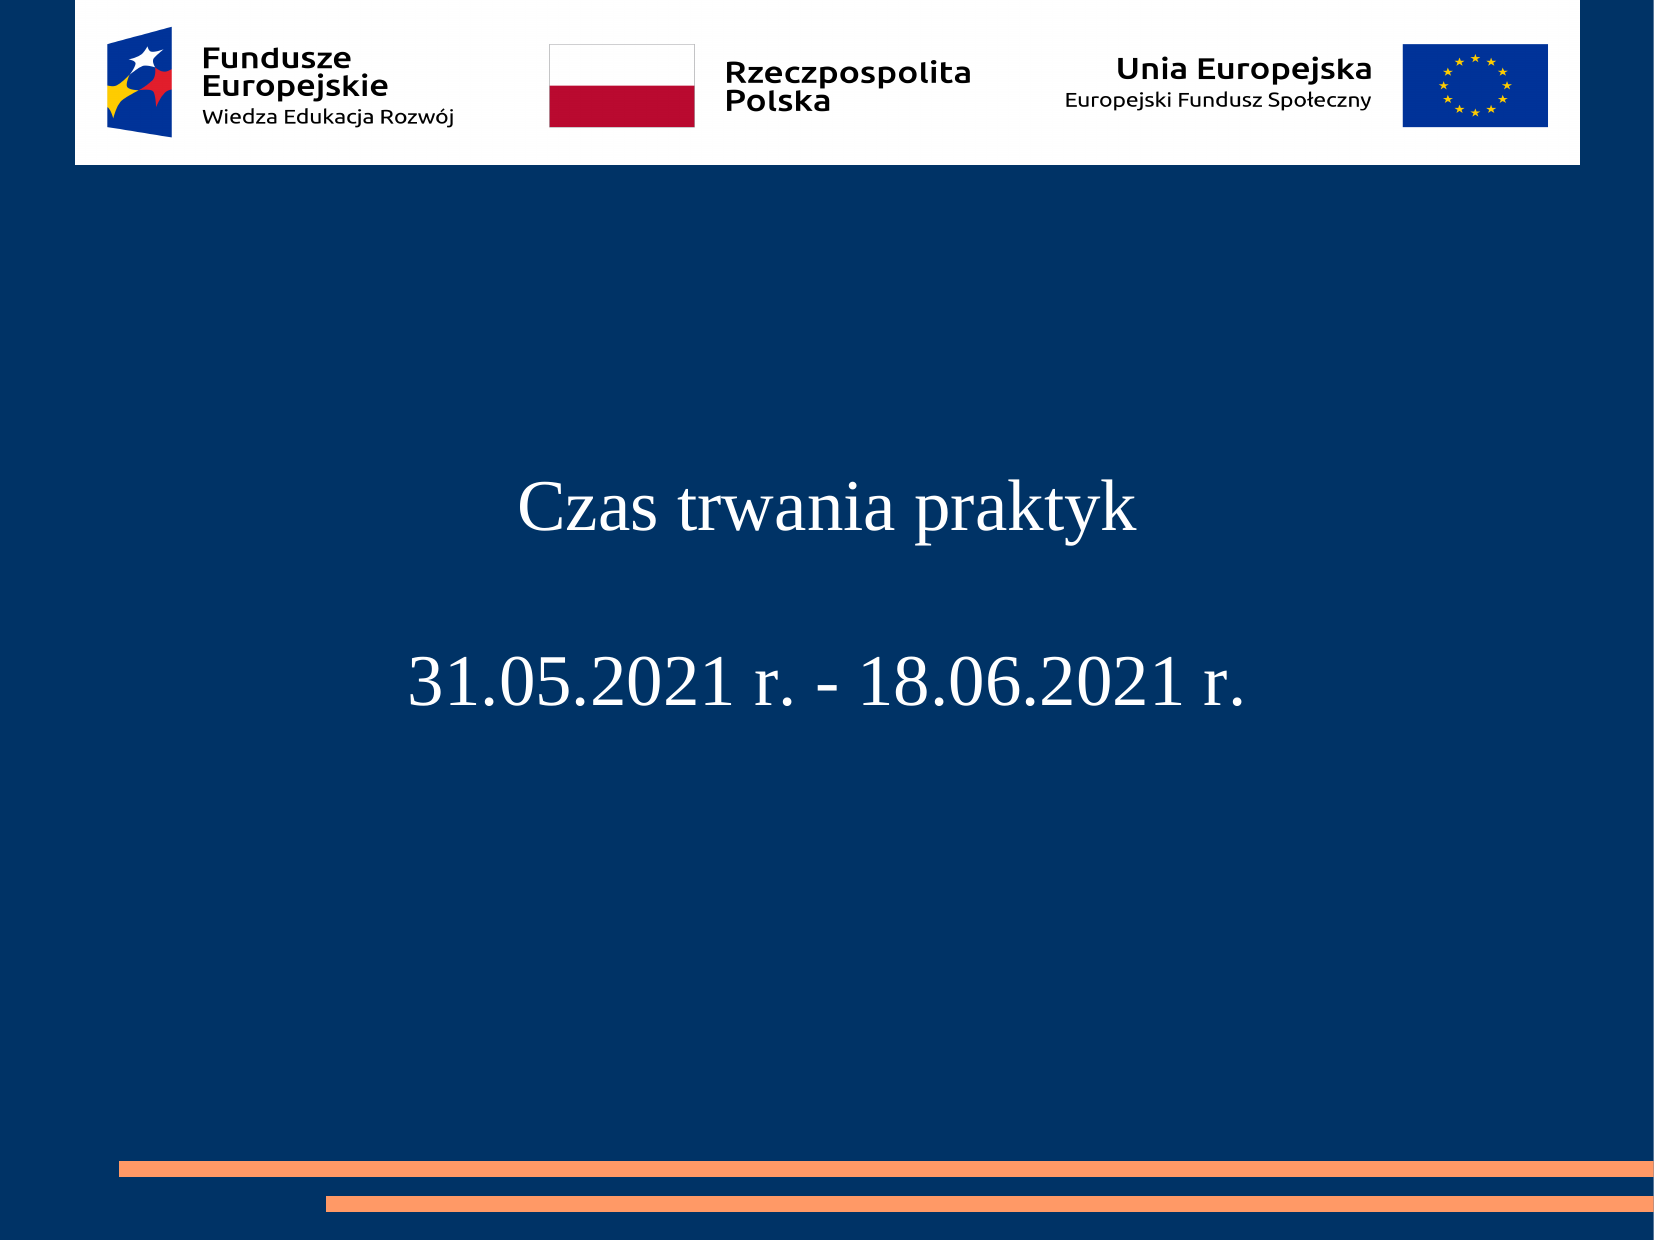

# Czas trwania praktyk
31.05.2021 r. - 18.06.2021 r.